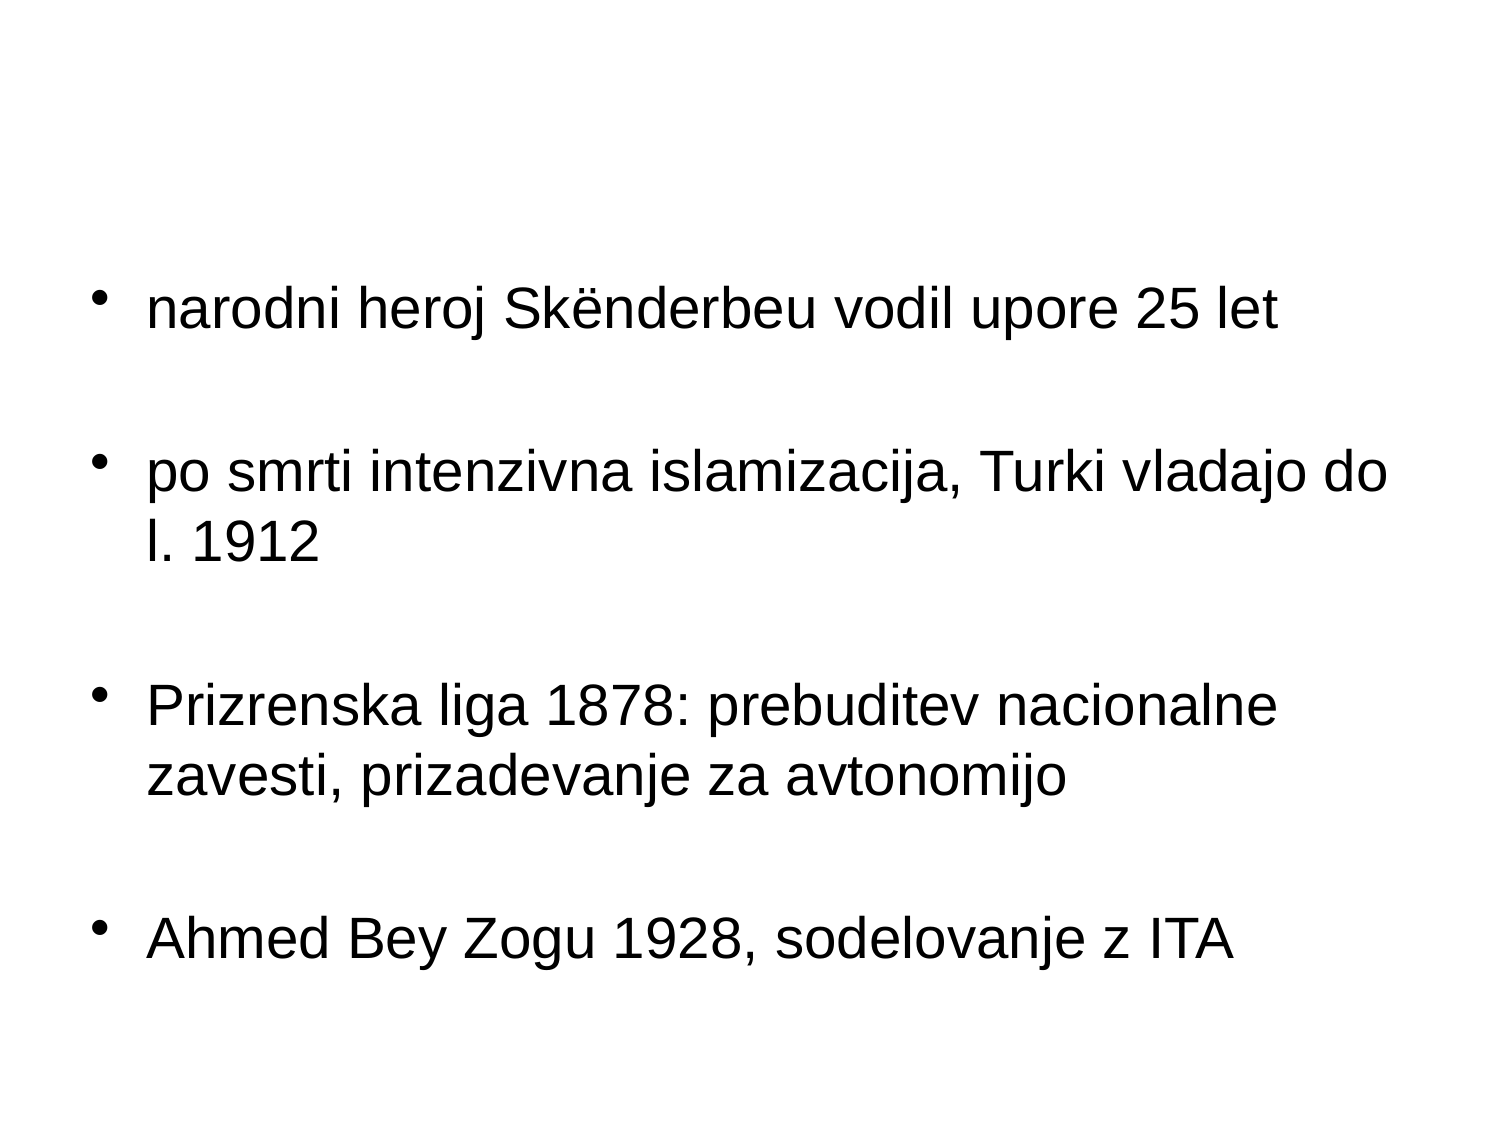

# narodni heroj Skënderbeu vodil upore 25 let
po smrti intenzivna islamizacija, Turki vladajo do l. 1912
Prizrenska liga 1878: prebuditev nacionalne zavesti, prizadevanje za avtonomijo
Ahmed Bey Zogu 1928, sodelovanje z ITA